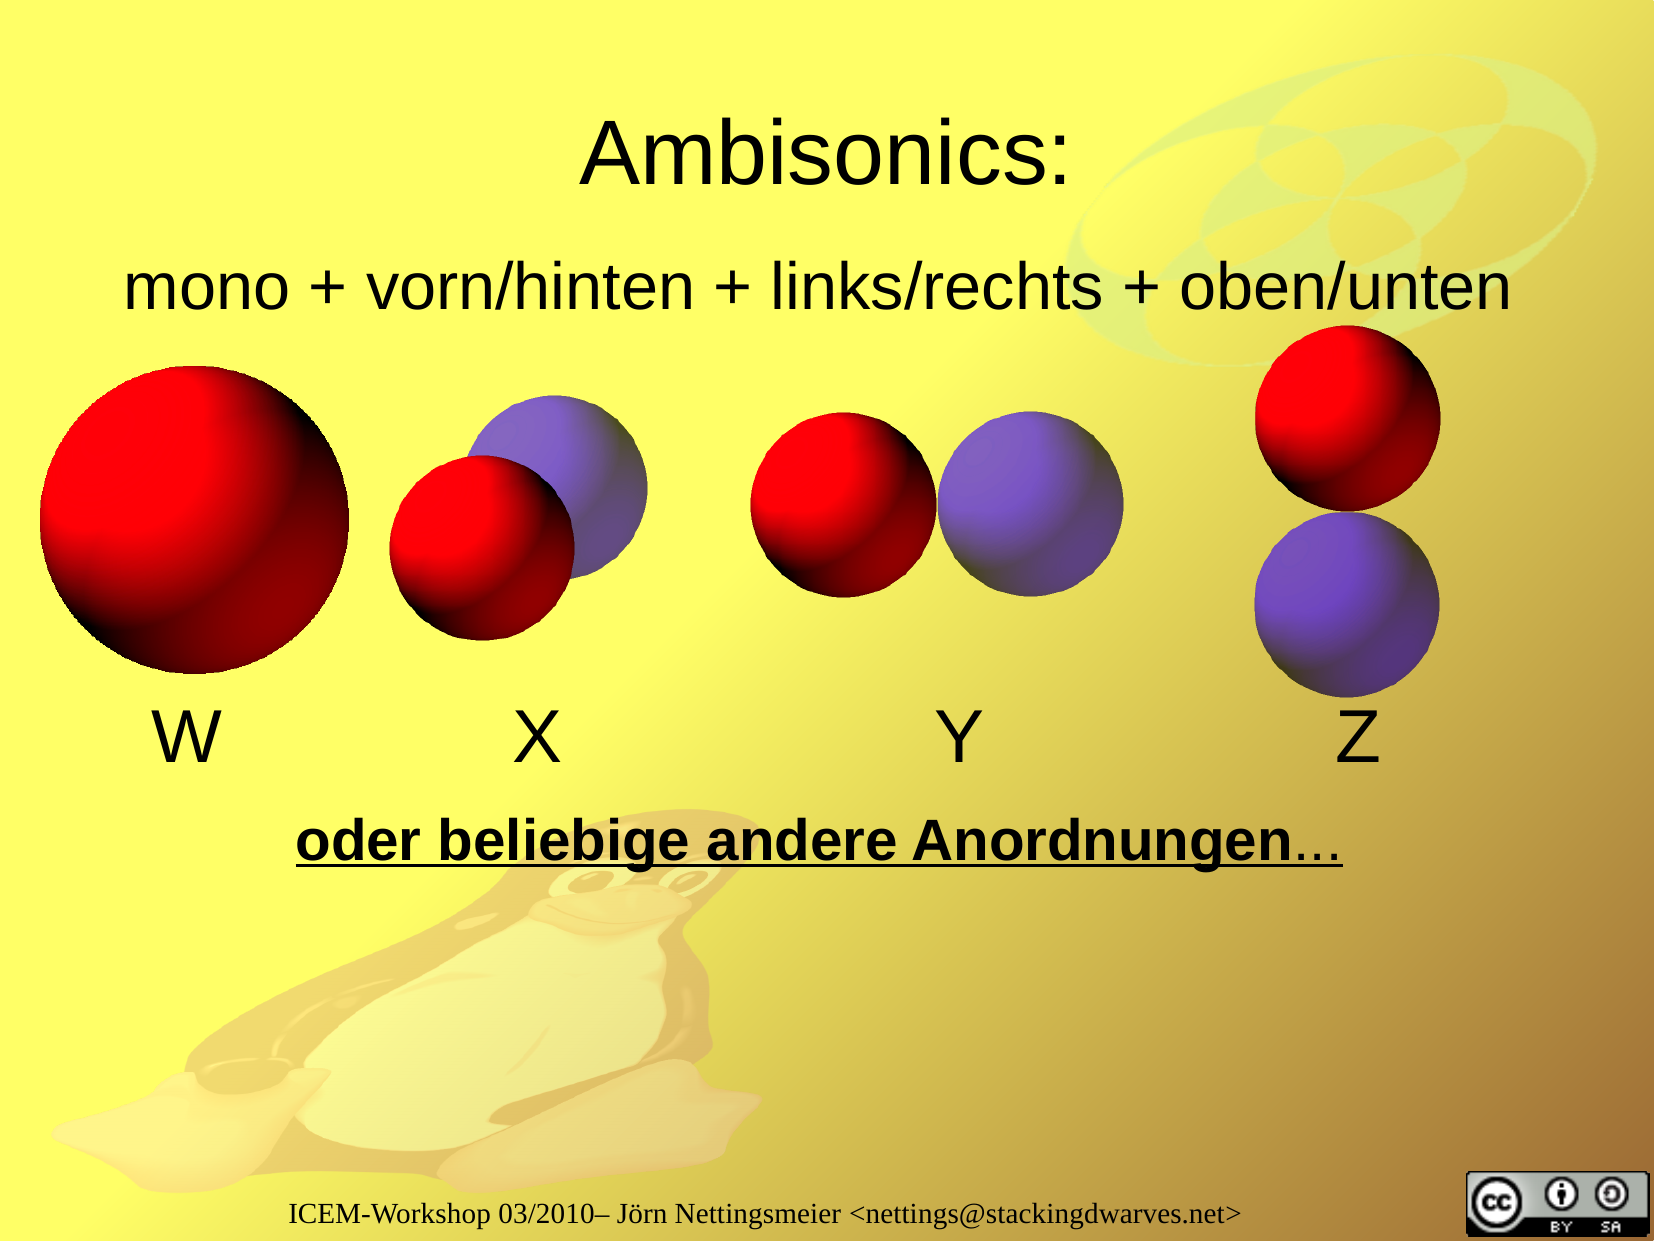

# Ambisonics:
mono + vorn/hinten + links/rechts + oben/unten
W X Y Z
oder beliebige andere Anordnungen...